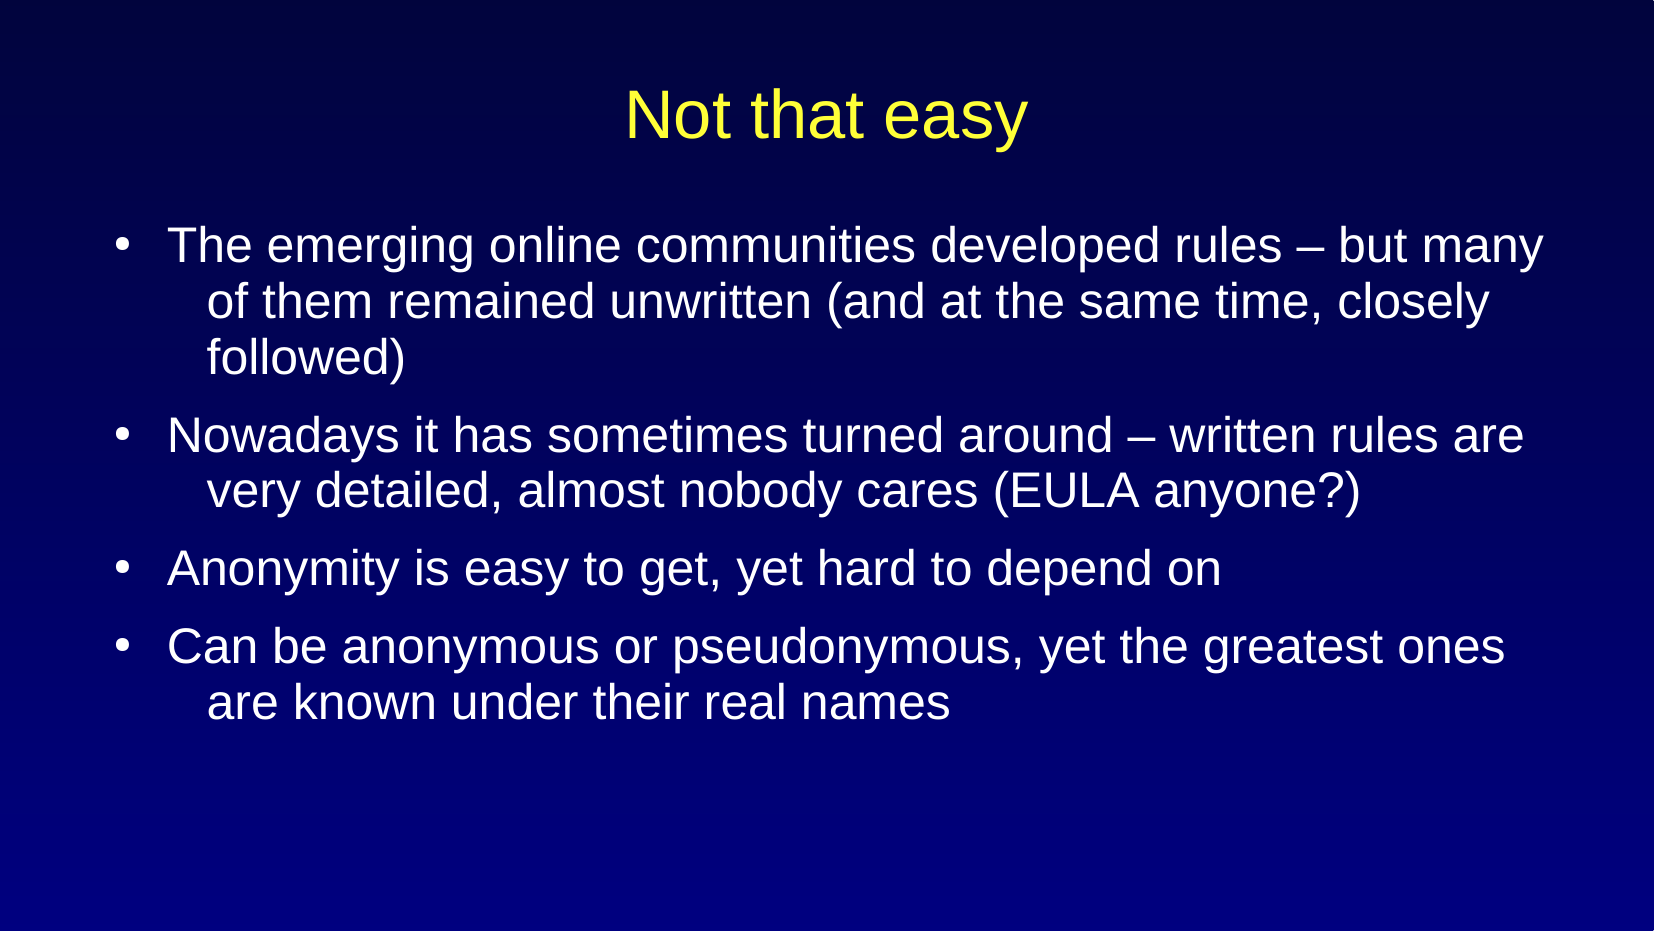

# Not that easy
The emerging online communities developed rules – but many of them remained unwritten (and at the same time, closely followed)
Nowadays it has sometimes turned around – written rules are very detailed, almost nobody cares (EULA anyone?)
Anonymity is easy to get, yet hard to depend on
Can be anonymous or pseudonymous, yet the greatest ones are known under their real names